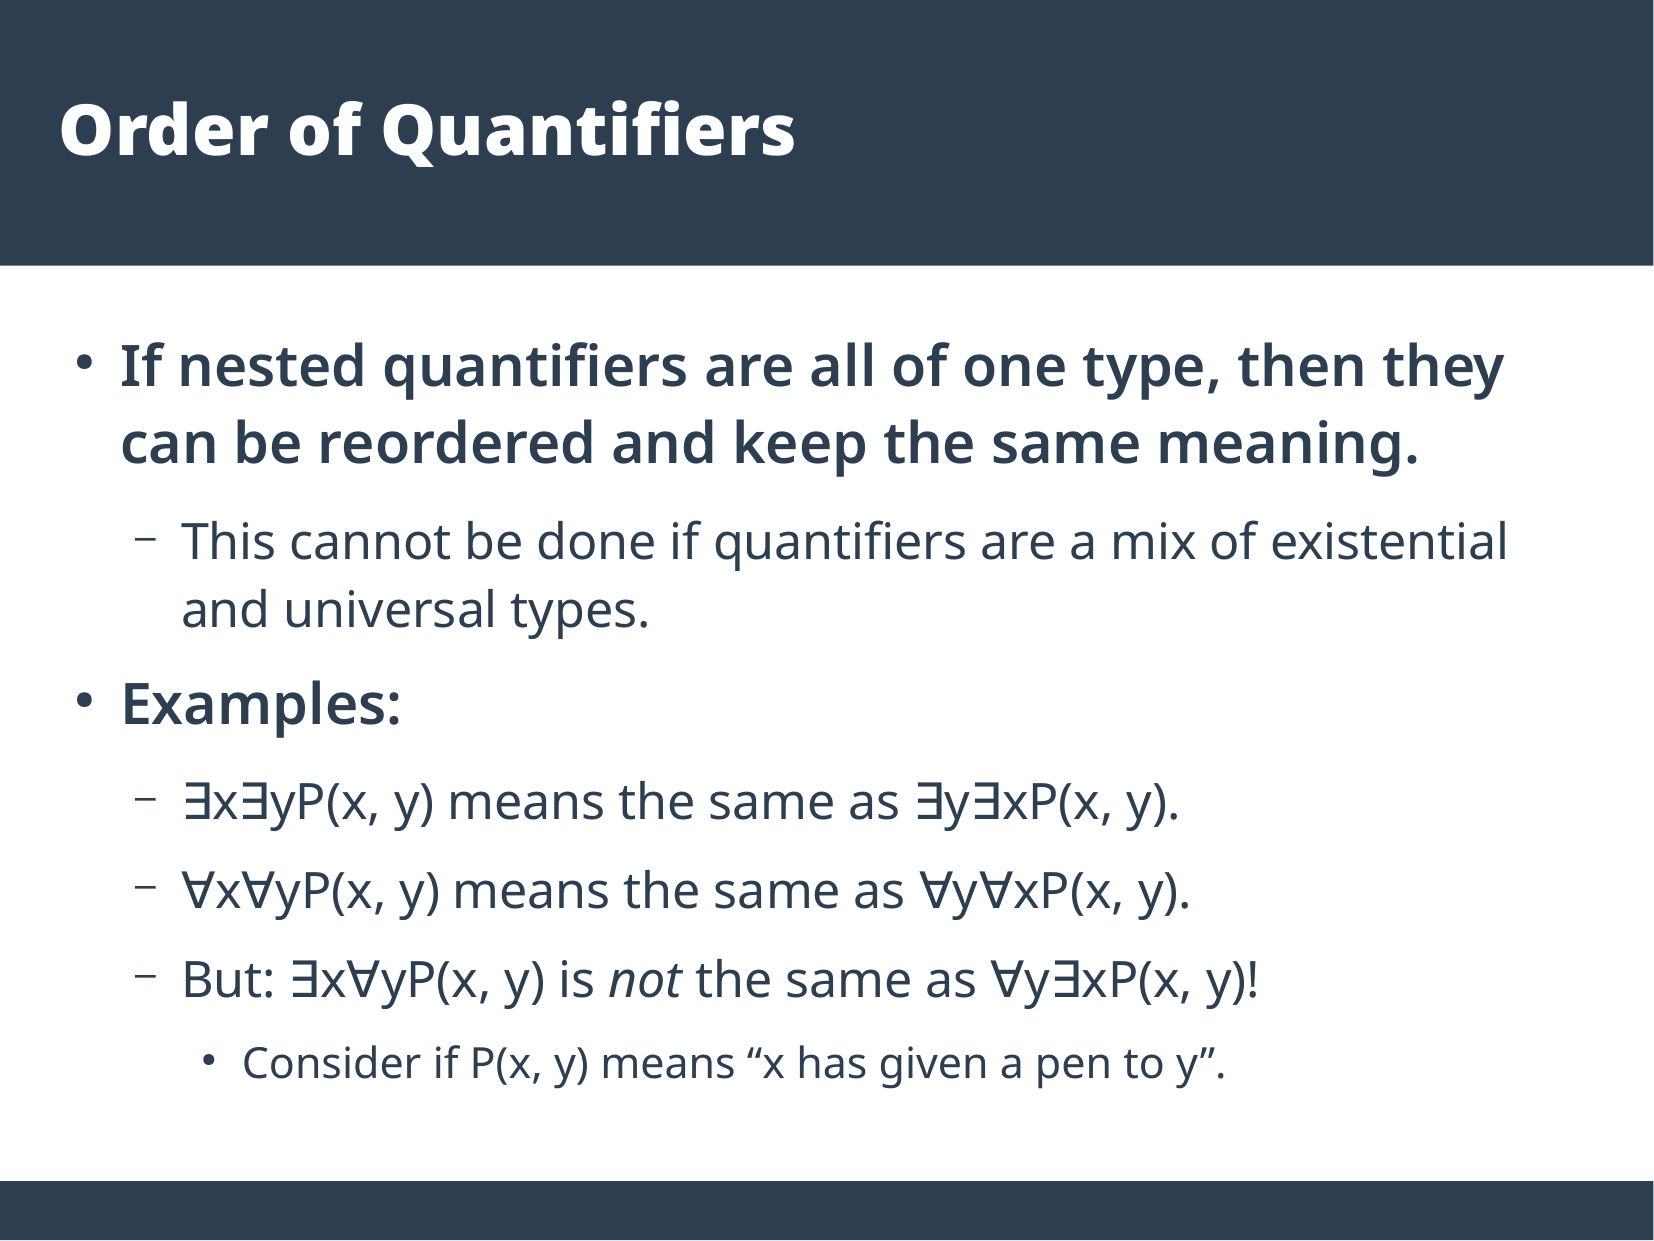

# Order of Quantifiers
If nested quantifiers are all of one type, then they can be reordered and keep the same meaning.
This cannot be done if quantifiers are a mix of existential and universal types.
Examples:
∃x∃yP(x, y) means the same as ∃y∃xP(x, y).
∀x∀yP(x, y) means the same as ∀y∀xP(x, y).
But: ∃x∀yP(x, y) is not the same as ∀y∃xP(x, y)!
Consider if P(x, y) means “x has given a pen to y”.